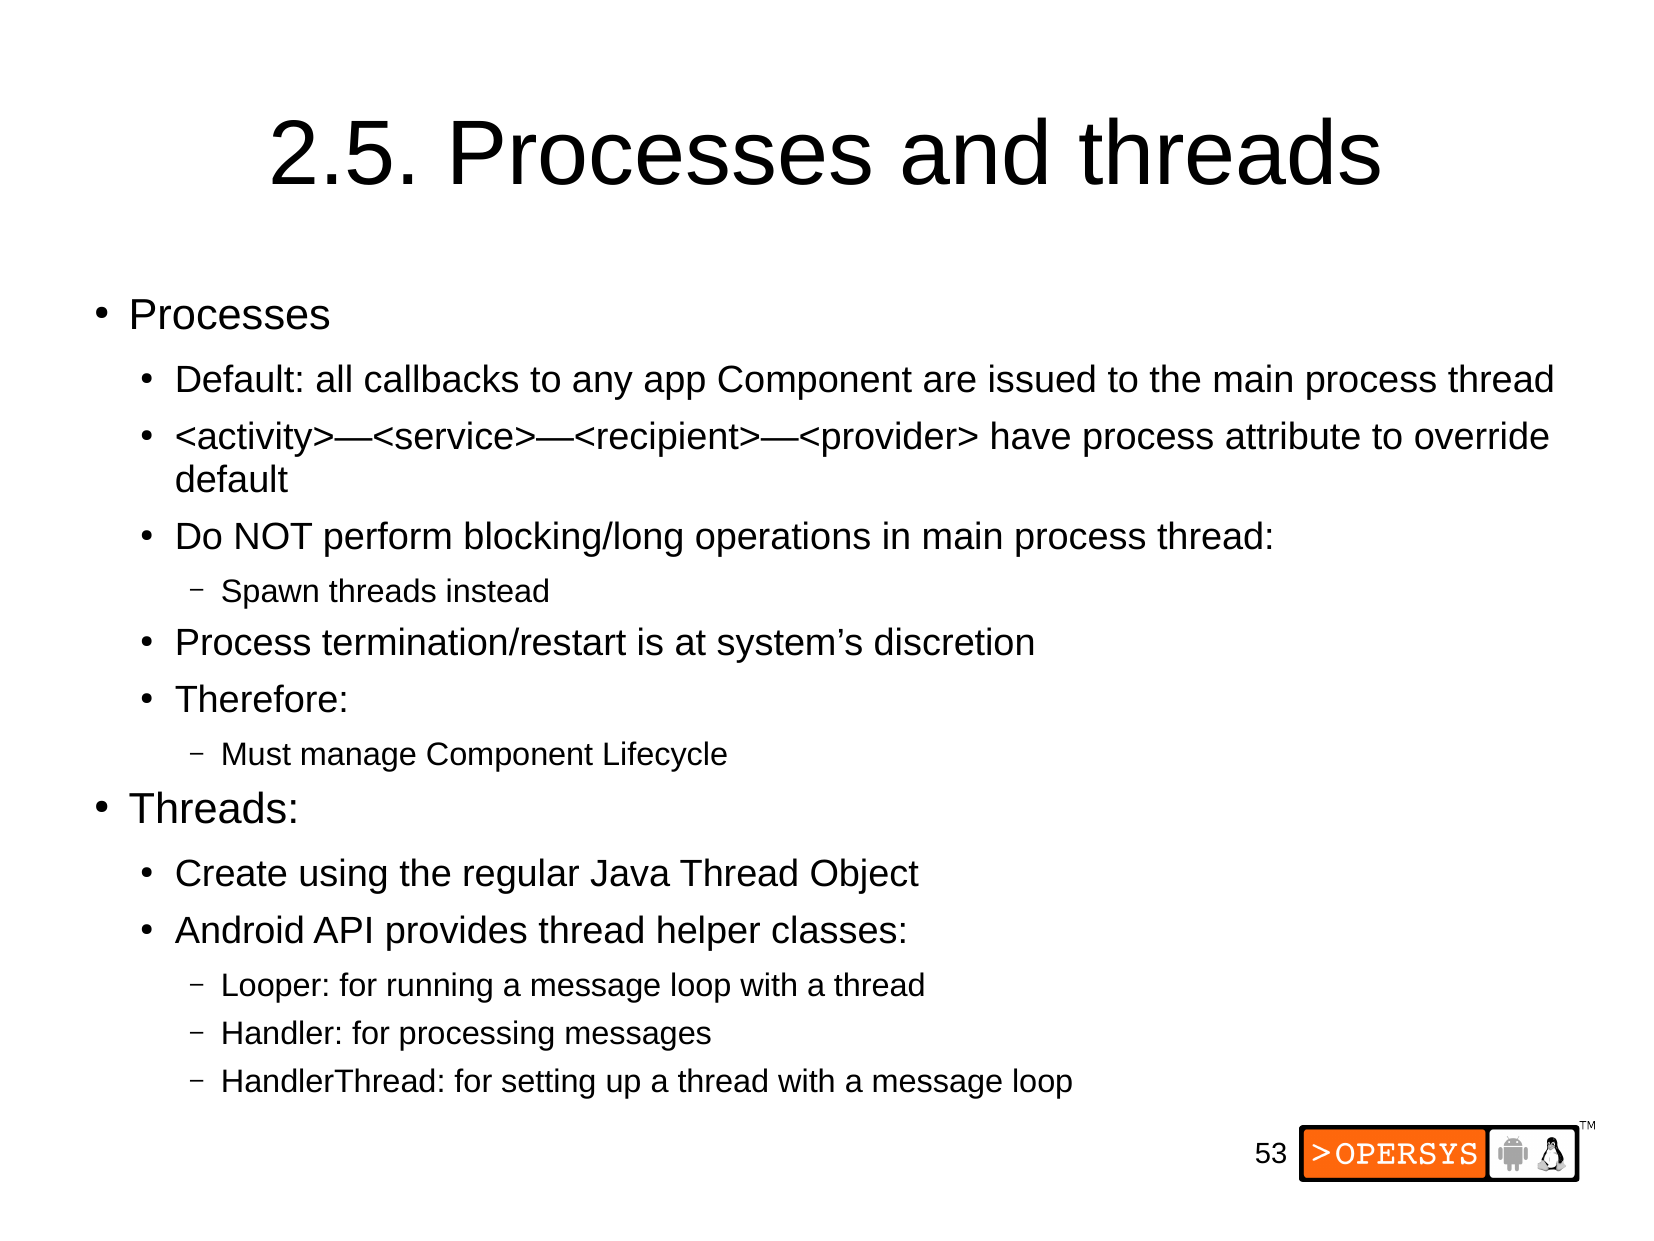

# 2.5. Processes and threads
Processes
Default: all callbacks to any app Component are issued to the main process thread
<activity>—<service>—<recipient>—<provider> have process attribute to override default
Do NOT perform blocking/long operations in main process thread:
Spawn threads instead
Process termination/restart is at system’s discretion
Therefore:
Must manage Component Lifecycle
Threads:
Create using the regular Java Thread Object
Android API provides thread helper classes:
Looper: for running a message loop with a thread
Handler: for processing messages
HandlerThread: for setting up a thread with a message loop